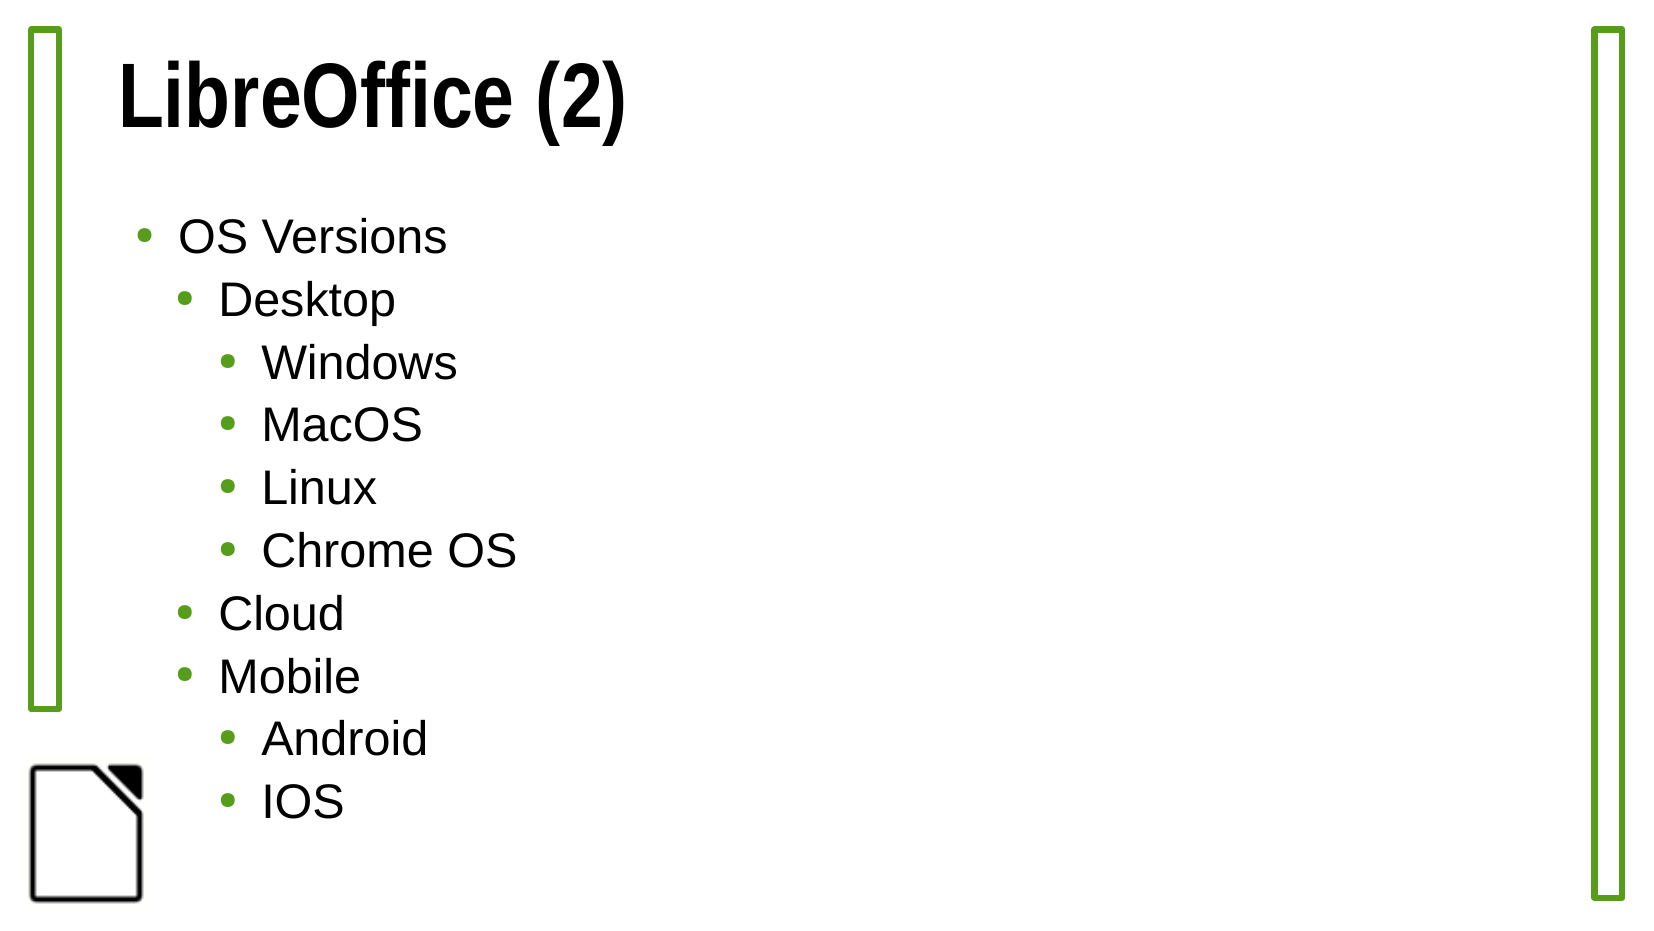

# LibreOffice (2)
OS Versions
Desktop
Windows
MacOS
Linux
Chrome OS
Cloud
Mobile
Android
IOS